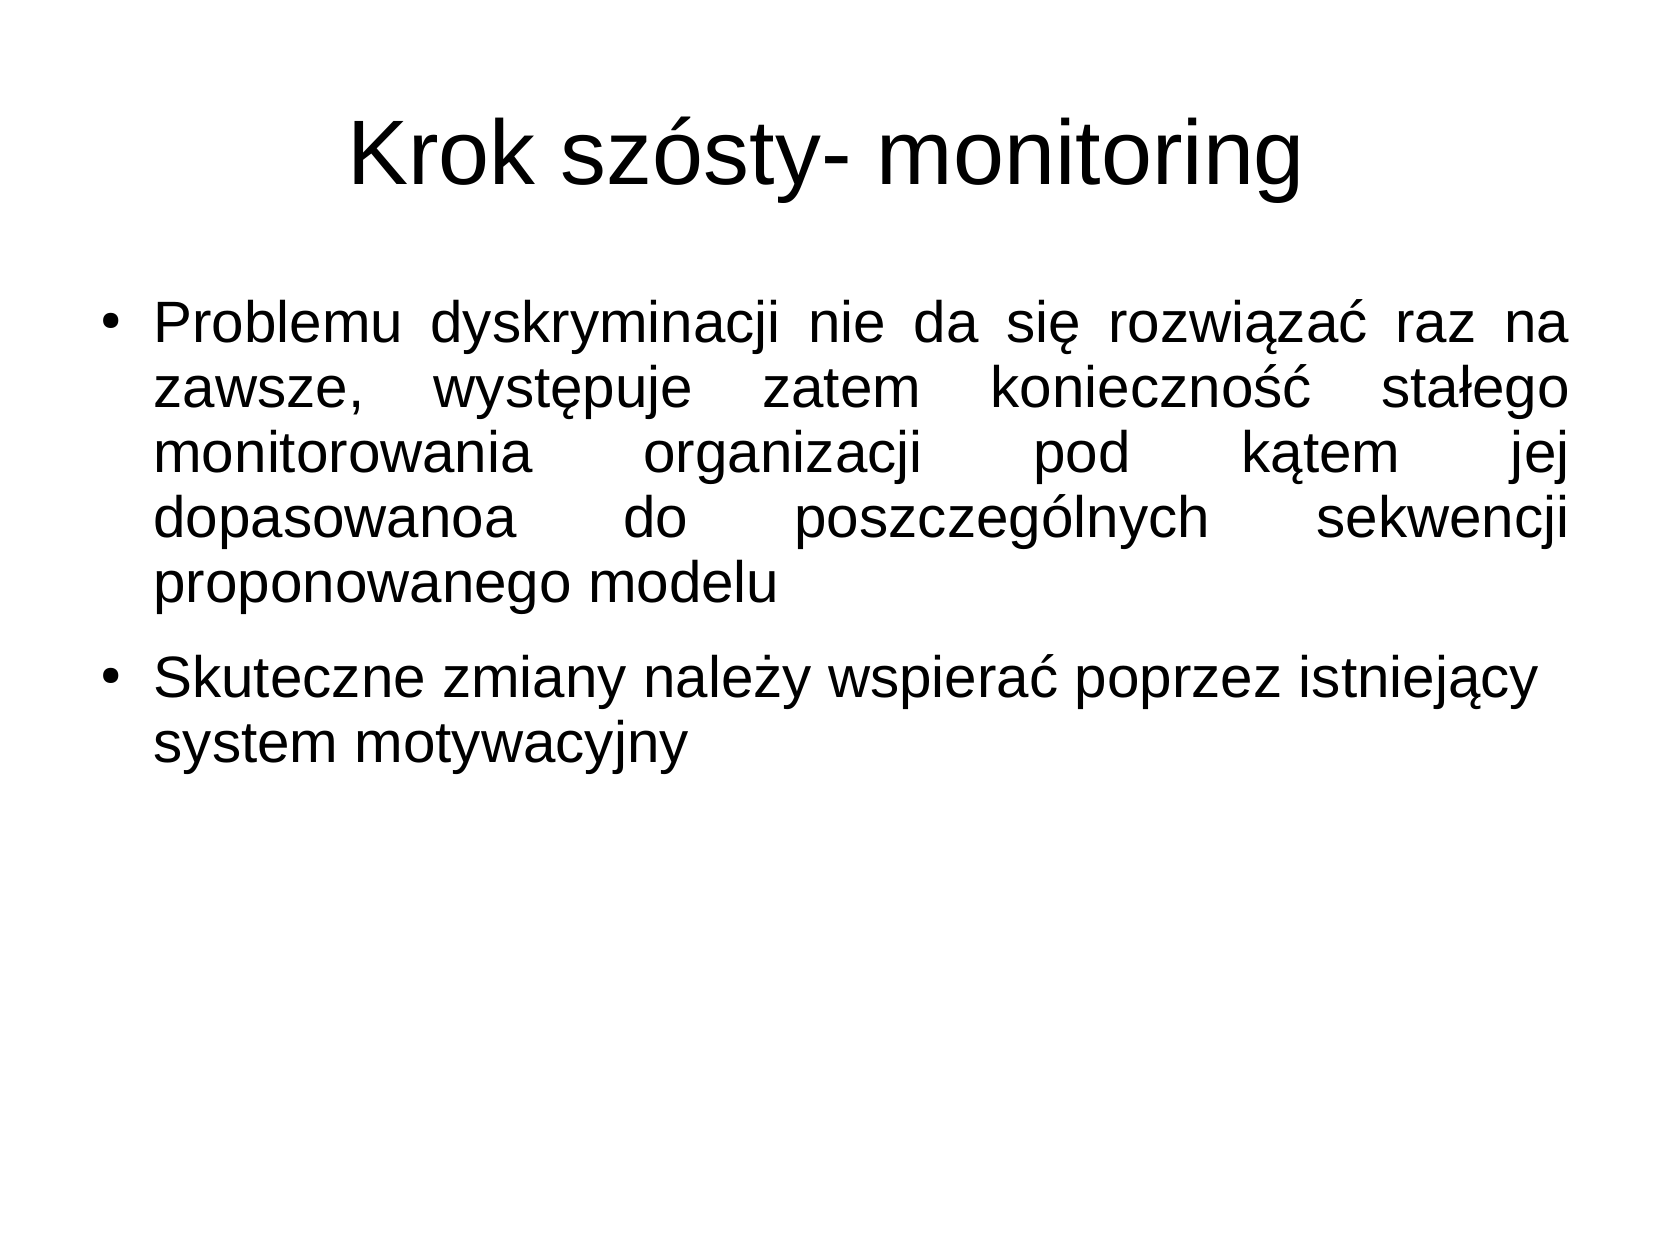

# Krok szósty- monitoring
Problemu dyskryminacji nie da się rozwiązać raz na zawsze, występuje zatem konieczność stałego monitorowania organizacji pod kątem jej dopasowanoa do poszczególnych sekwencji proponowanego modelu
Skuteczne zmiany należy wspierać poprzez istniejący system motywacyjny